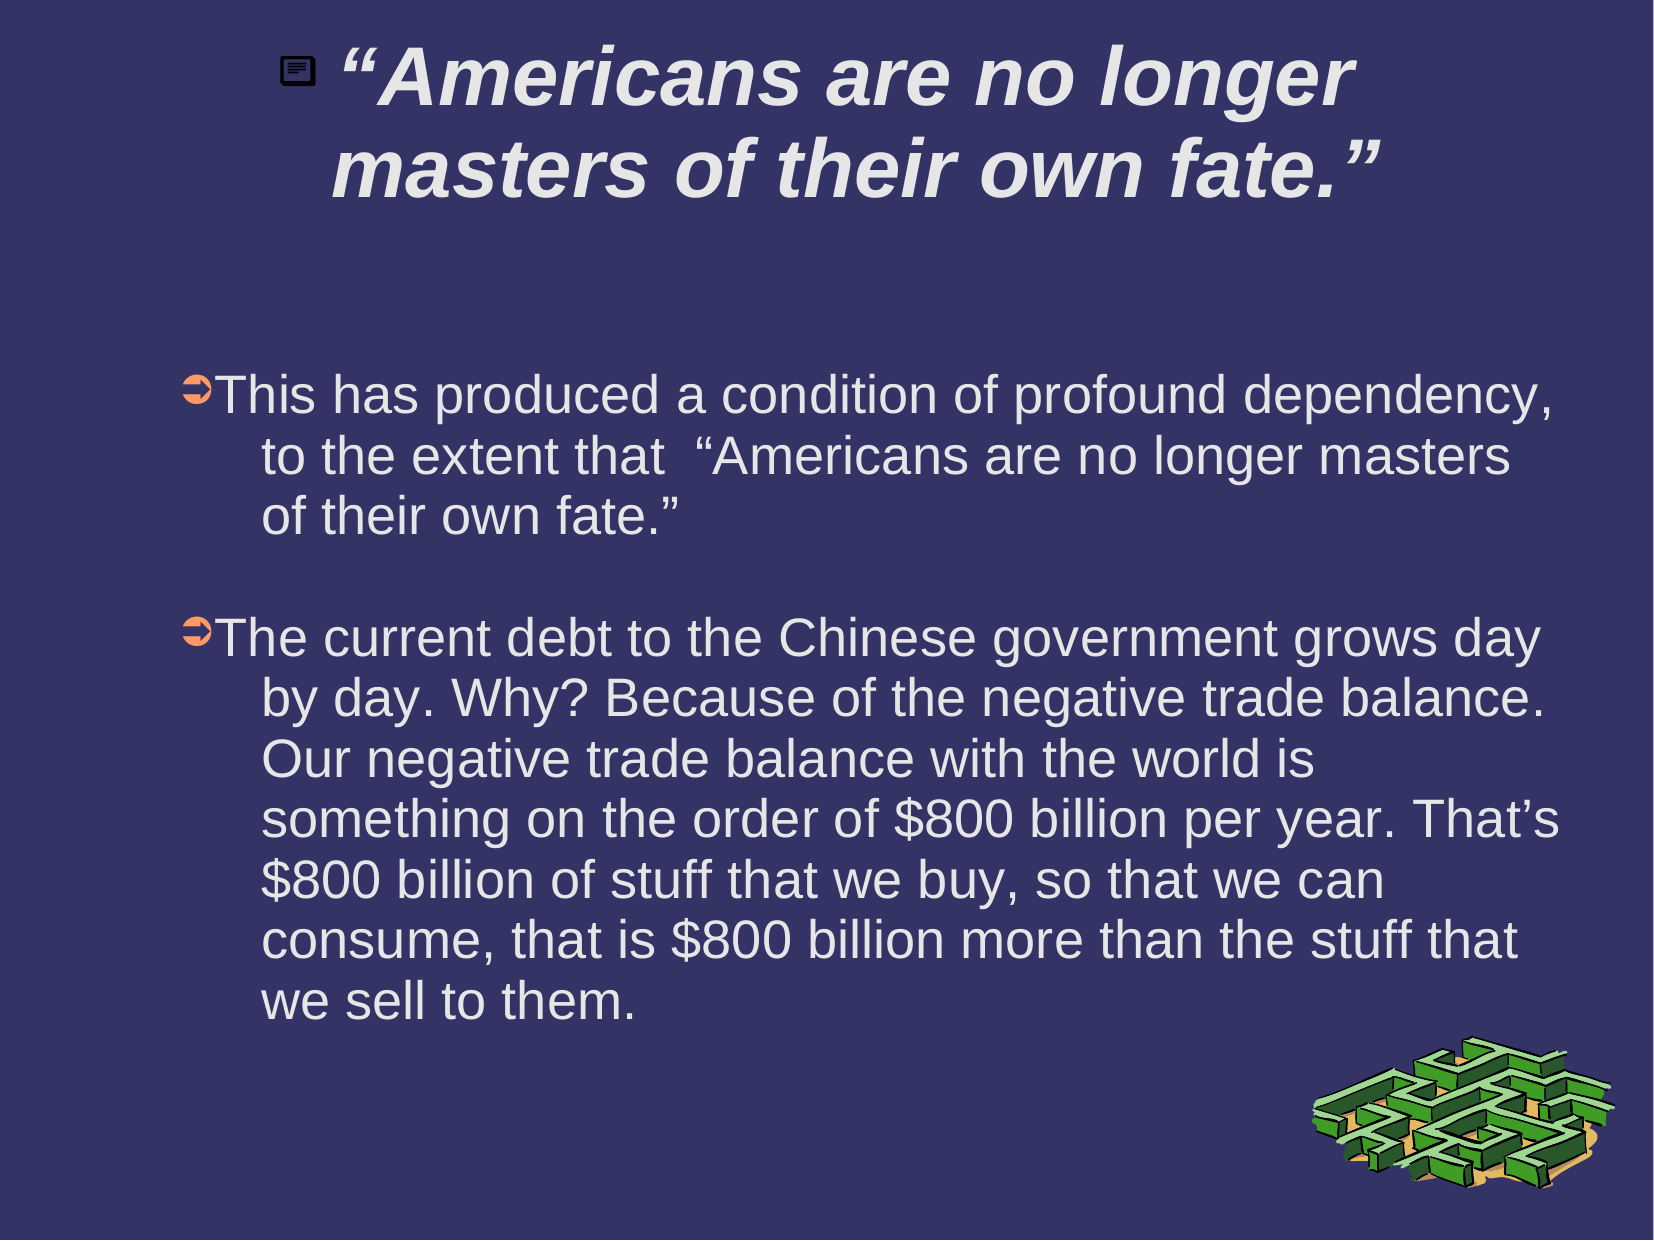

# “Americans are no longer masters of their own fate.”
This has produced a condition of profound dependency, to the extent that “Americans are no longer masters of their own fate.”
The current debt to the Chinese government grows day by day. Why? Because of the negative trade balance. Our negative trade balance with the world is something on the order of $800 billion per year. That’s $800 billion of stuff that we buy, so that we can consume, that is $800 billion more than the stuff that we sell to them.